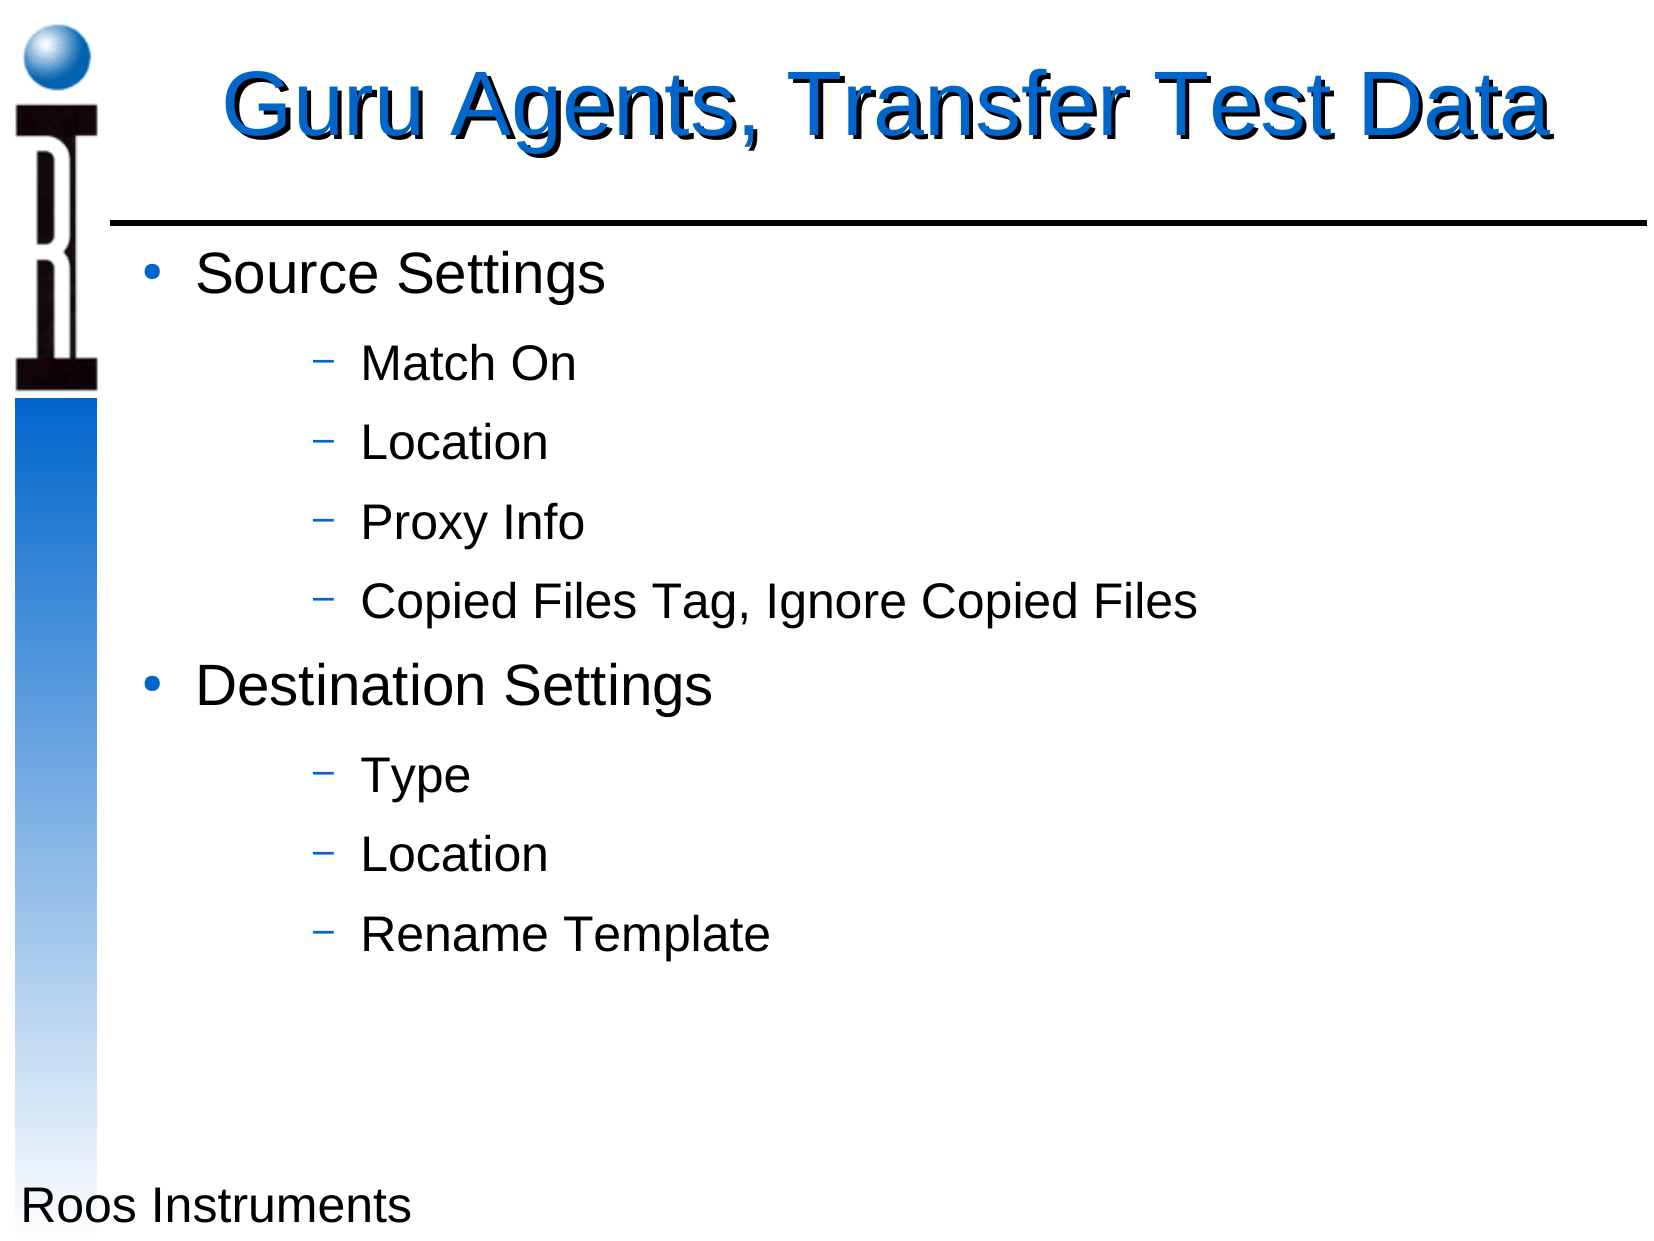

# Guru Agents, Transfer Test Data
Source Settings
Match On
Location
Proxy Info
Copied Files Tag, Ignore Copied Files
Destination Settings
Type
Location
Rename Template